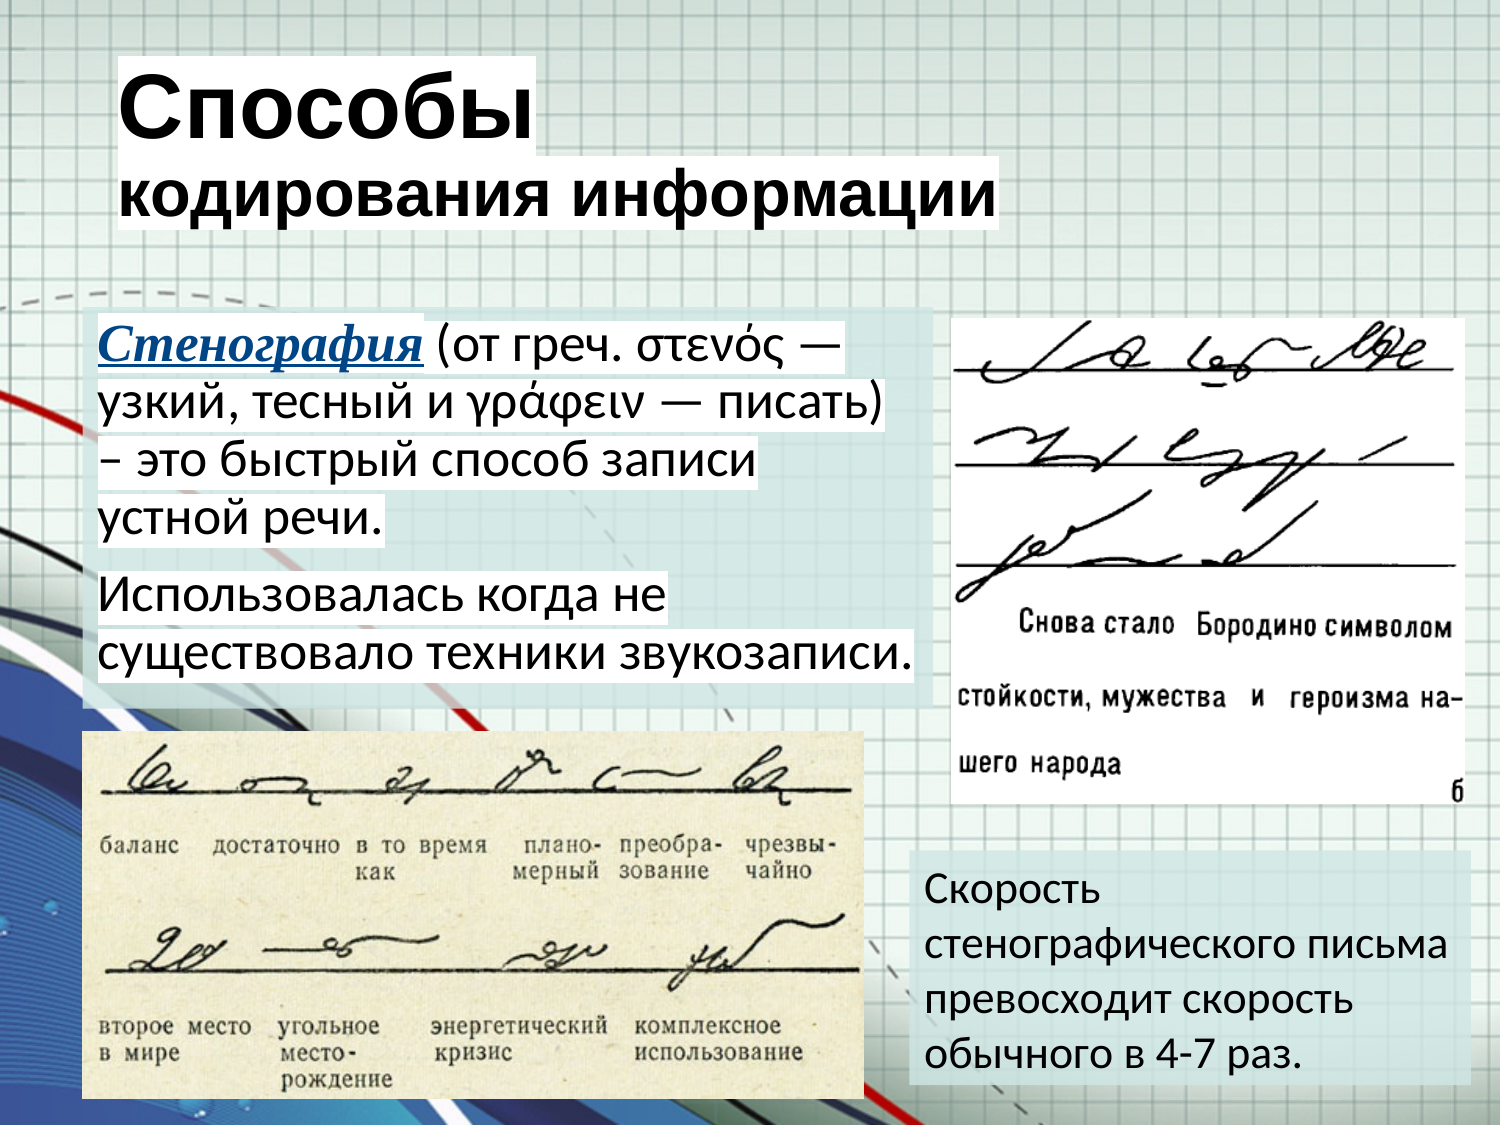

Способы
кодирования информации
#
Стенография (от греч. στενός — узкий, тесный и γράφειν — писать) – это быстрый способ записи устной речи.
Использовалась когда не существовало техники звукозаписи.
Скорость стенографического письма превосходит скорость обычного в 4-7 раз.